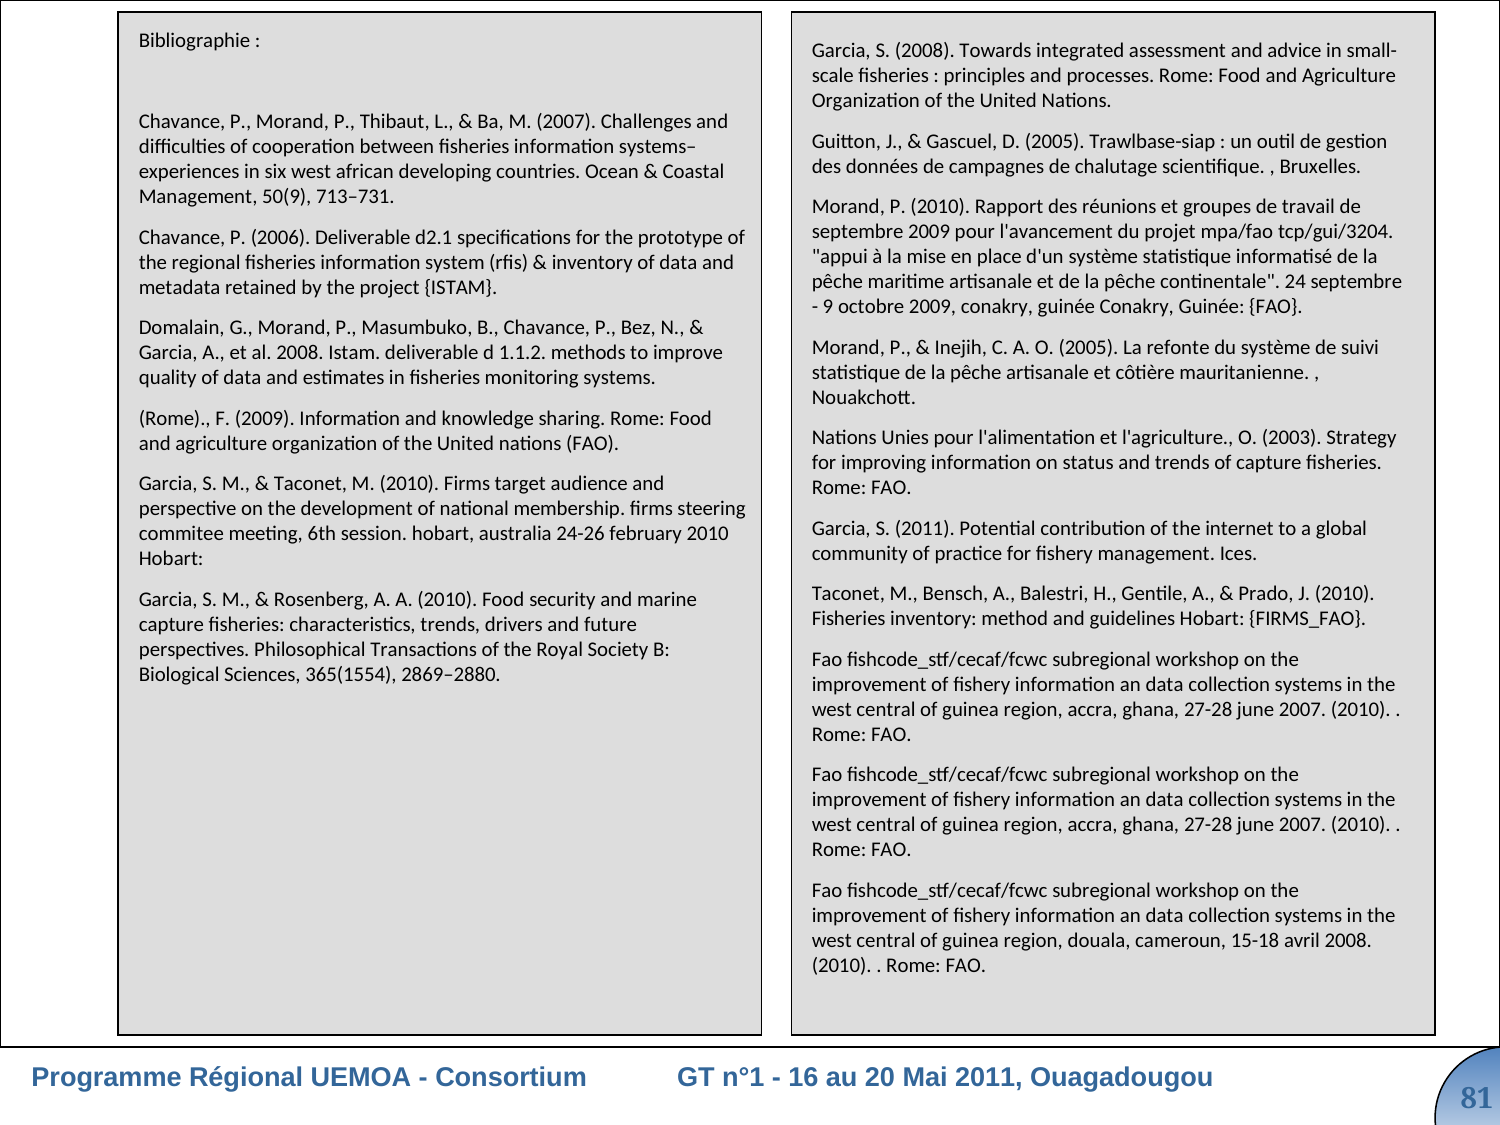

Bibliographie :
Chavance, P., Morand, P., Thibaut, L., & Ba, M. (2007). Challenges and difficulties of cooperation between fisheries information systems–experiences in six west african developing countries. Ocean & Coastal Management, 50(9), 713–731.
Chavance, P. (2006). Deliverable d2.1 specifications for the prototype of the regional fisheries information system (rfis) & inventory of data and metadata retained by the project {ISTAM}.
Domalain, G., Morand, P., Masumbuko, B., Chavance, P., Bez, N., & Garcia, A., et al. 2008. Istam. deliverable d 1.1.2. methods to improve quality of data and estimates in fisheries monitoring systems.
(Rome)., F. (2009). Information and knowledge sharing. Rome: Food and agriculture organization of the United nations (FAO).
Garcia, S. M., & Taconet, M. (2010). Firms target audience and perspective on the development of national membership. firms steering commitee meeting, 6th session. hobart, australia 24-26 february 2010 Hobart:
Garcia, S. M., & Rosenberg, A. A. (2010). Food security and marine capture fisheries: characteristics, trends, drivers and future perspectives. Philosophical Transactions of the Royal Society B: Biological Sciences, 365(1554), 2869–2880.
Garcia, S. (2008). Towards integrated assessment and advice in small-scale fisheries : principles and processes. Rome: Food and Agriculture Organization of the United Nations.
Guitton, J., & Gascuel, D. (2005). Trawlbase-siap : un outil de gestion des données de campagnes de chalutage scientifique. , Bruxelles.
Morand, P. (2010). Rapport des réunions et groupes de travail de septembre 2009 pour l'avancement du projet mpa/fao tcp/gui/3204. "appui à la mise en place d'un système statistique informatisé de la pêche maritime artisanale et de la pêche continentale". 24 septembre - 9 octobre 2009, conakry, guinée Conakry, Guinée: {FAO}.
Morand, P., & Inejih, C. A. O. (2005). La refonte du système de suivi statistique de la pêche artisanale et côtière mauritanienne. , Nouakchott.
Nations Unies pour l'alimentation et l'agriculture., O. (2003). Strategy for improving information on status and trends of capture fisheries. Rome: FAO.
Garcia, S. (2011). Potential contribution of the internet to a global community of practice for fishery management. Ices.
Taconet, M., Bensch, A., Balestri, H., Gentile, A., & Prado, J. (2010). Fisheries inventory: method and guidelines Hobart: {FIRMS_FAO}.
Fao fishcode_stf/cecaf/fcwc subregional workshop on the improvement of fishery information an data collection systems in the west central of guinea region, accra, ghana, 27-28 june 2007. (2010). . Rome: FAO.
Fao fishcode_stf/cecaf/fcwc subregional workshop on the improvement of fishery information an data collection systems in the west central of guinea region, accra, ghana, 27-28 june 2007. (2010). . Rome: FAO.
Fao fishcode_stf/cecaf/fcwc subregional workshop on the improvement of fishery information an data collection systems in the west central of guinea region, douala, cameroun, 15-18 avril 2008. (2010). . Rome: FAO.